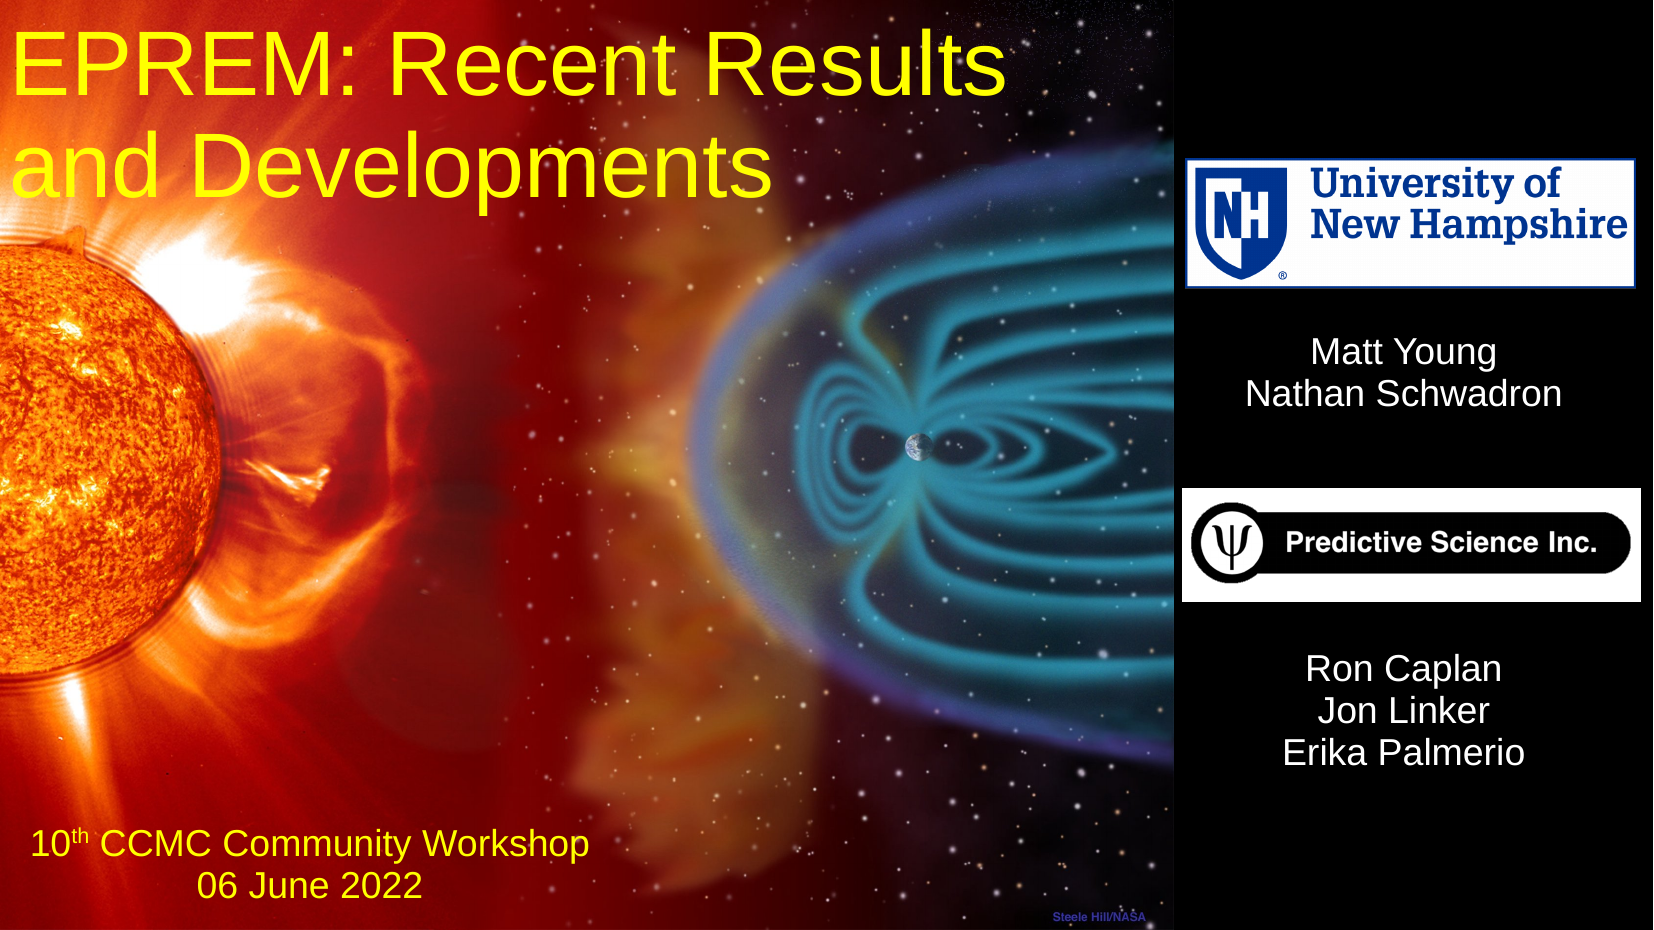

# EPREM: Recent Results and Developments
Matt Young
Nathan Schwadron
Ron Caplan
Jon Linker
Erika Palmerio
10th CCMC Community Workshop
06 June 2022